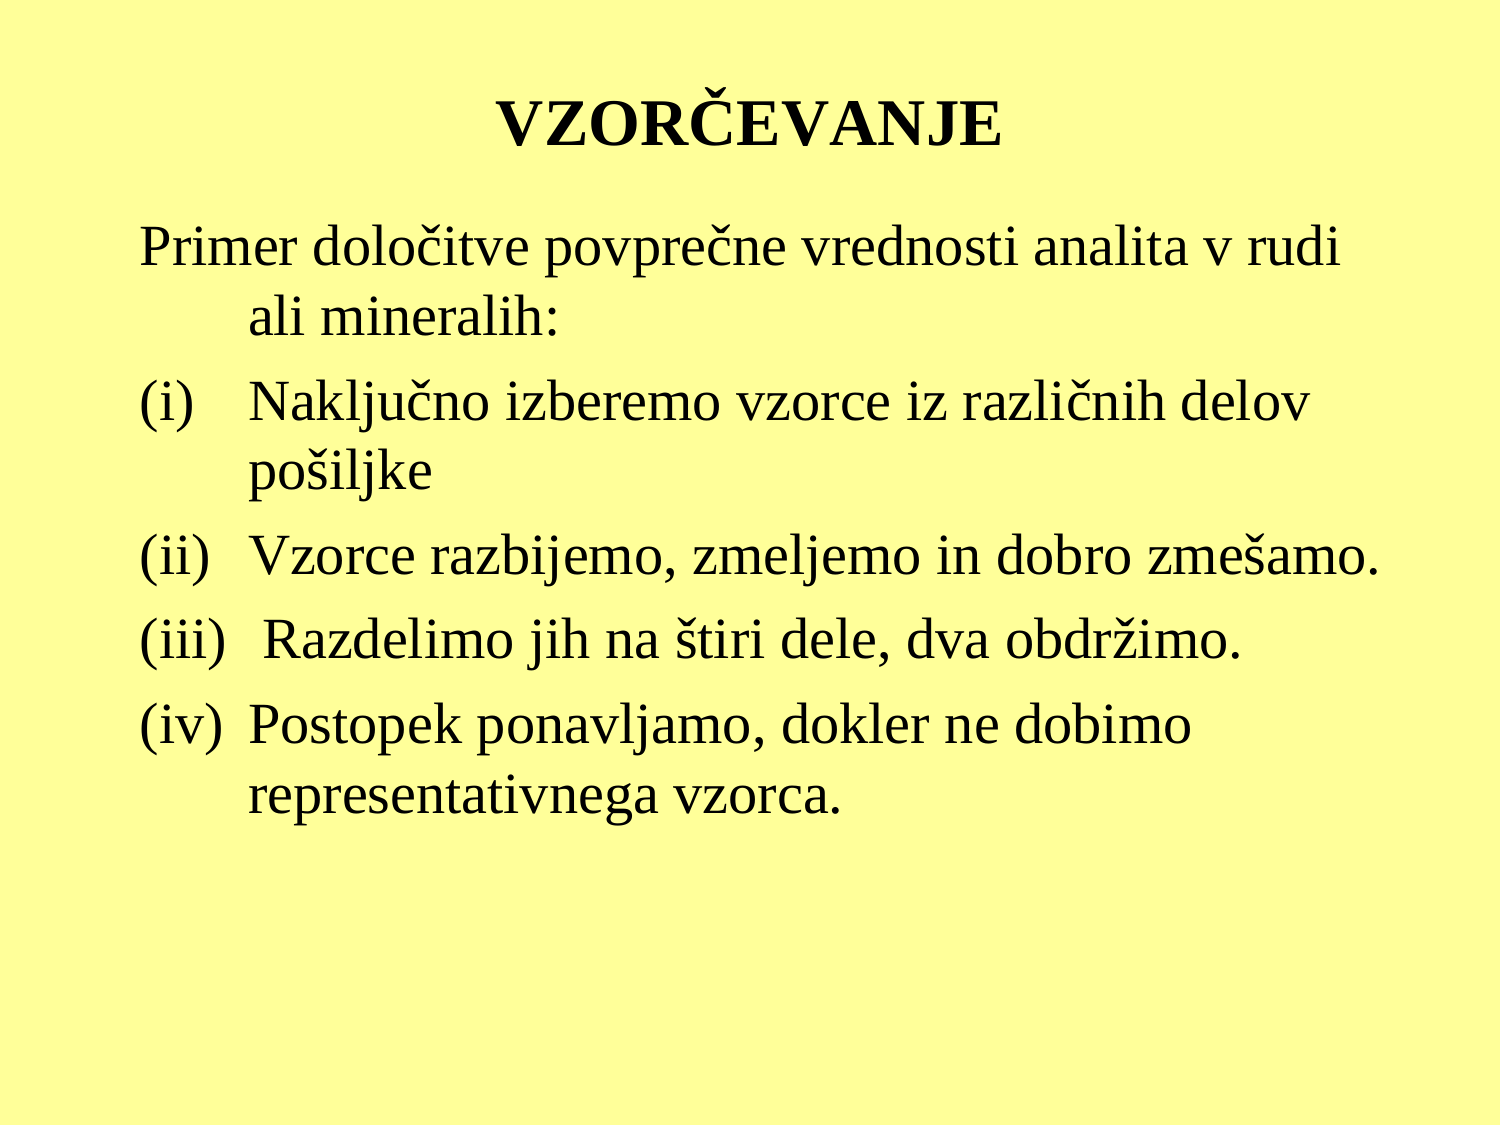

# VZORČEVANJE
Primer določitve povprečne vrednosti analita v rudi ali mineralih:
Naključno izberemo vzorce iz različnih delov pošiljke
Vzorce razbijemo, zmeljemo in dobro zmešamo.
 Razdelimo jih na štiri dele, dva obdržimo.
Postopek ponavljamo, dokler ne dobimo representativnega vzorca.